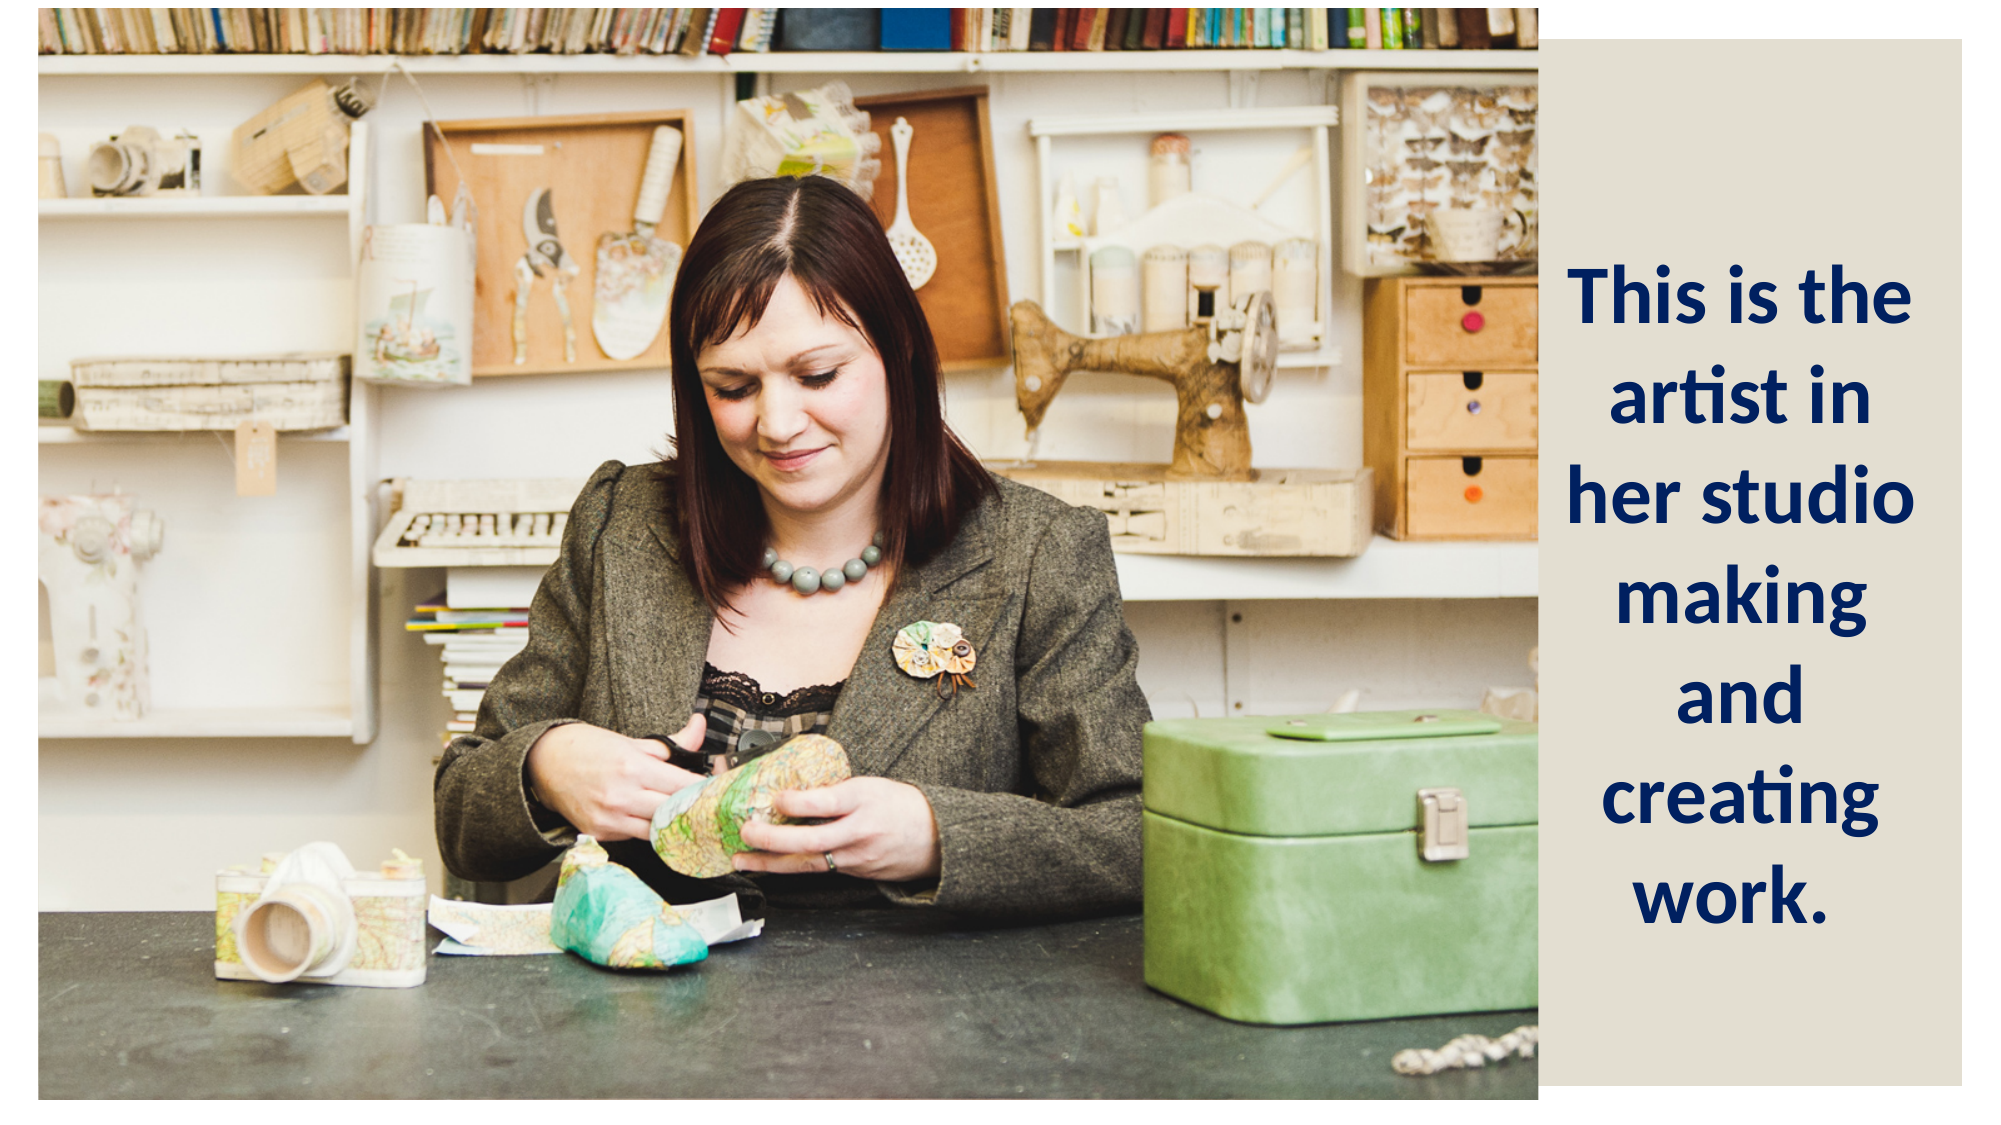

This is the artist in her studio making and creating work.